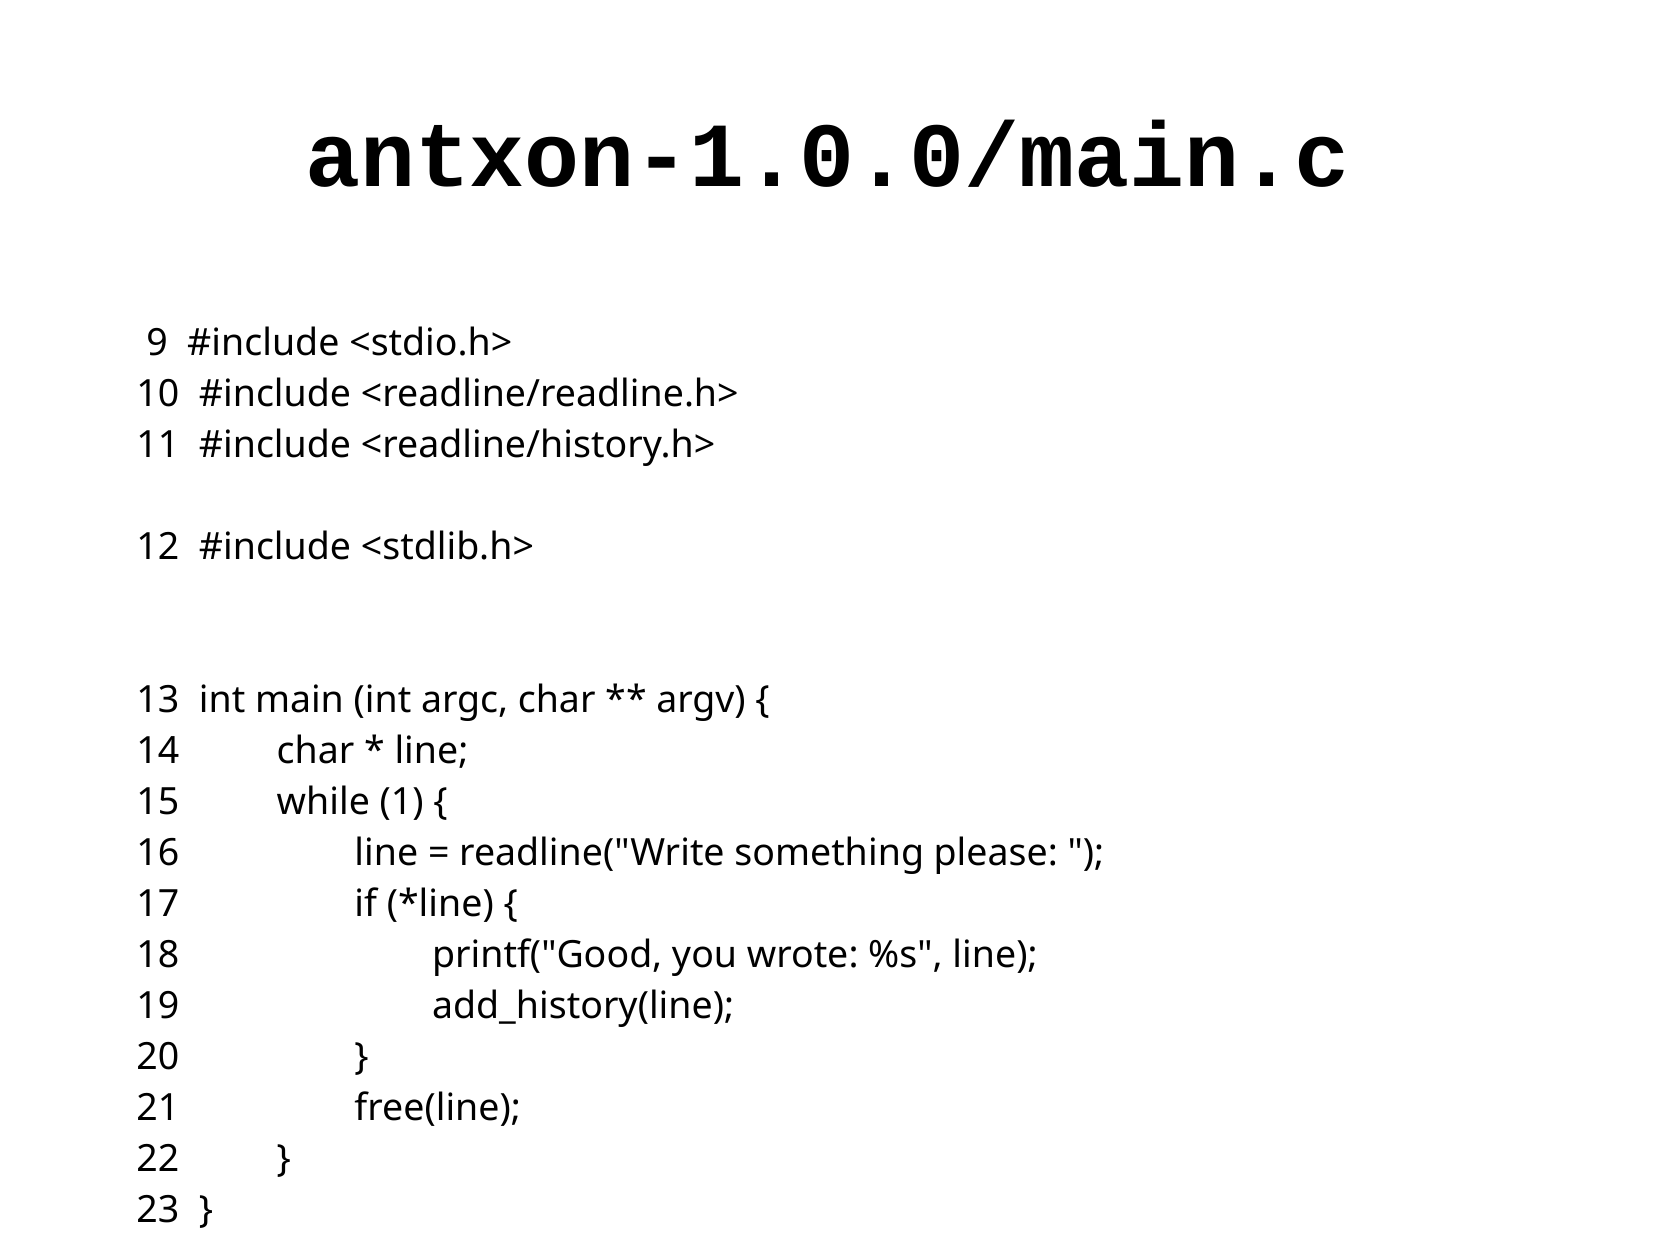

antxon-1.0.0/main.c
 9 #include <stdio.h>
 10 #include <readline/readline.h>
 11 #include <readline/history.h>
 12 #include <stdlib.h>
 13 int main (int argc, char ** argv) {
 14 char * line;
 15 while (1) {
 16 line = readline("Write something please: ");
 17 if (*line) {
 18 printf("Good, you wrote: %s", line);
 19 add_history(line);
 20 }
 21 free(line);
 22 }
 23 }